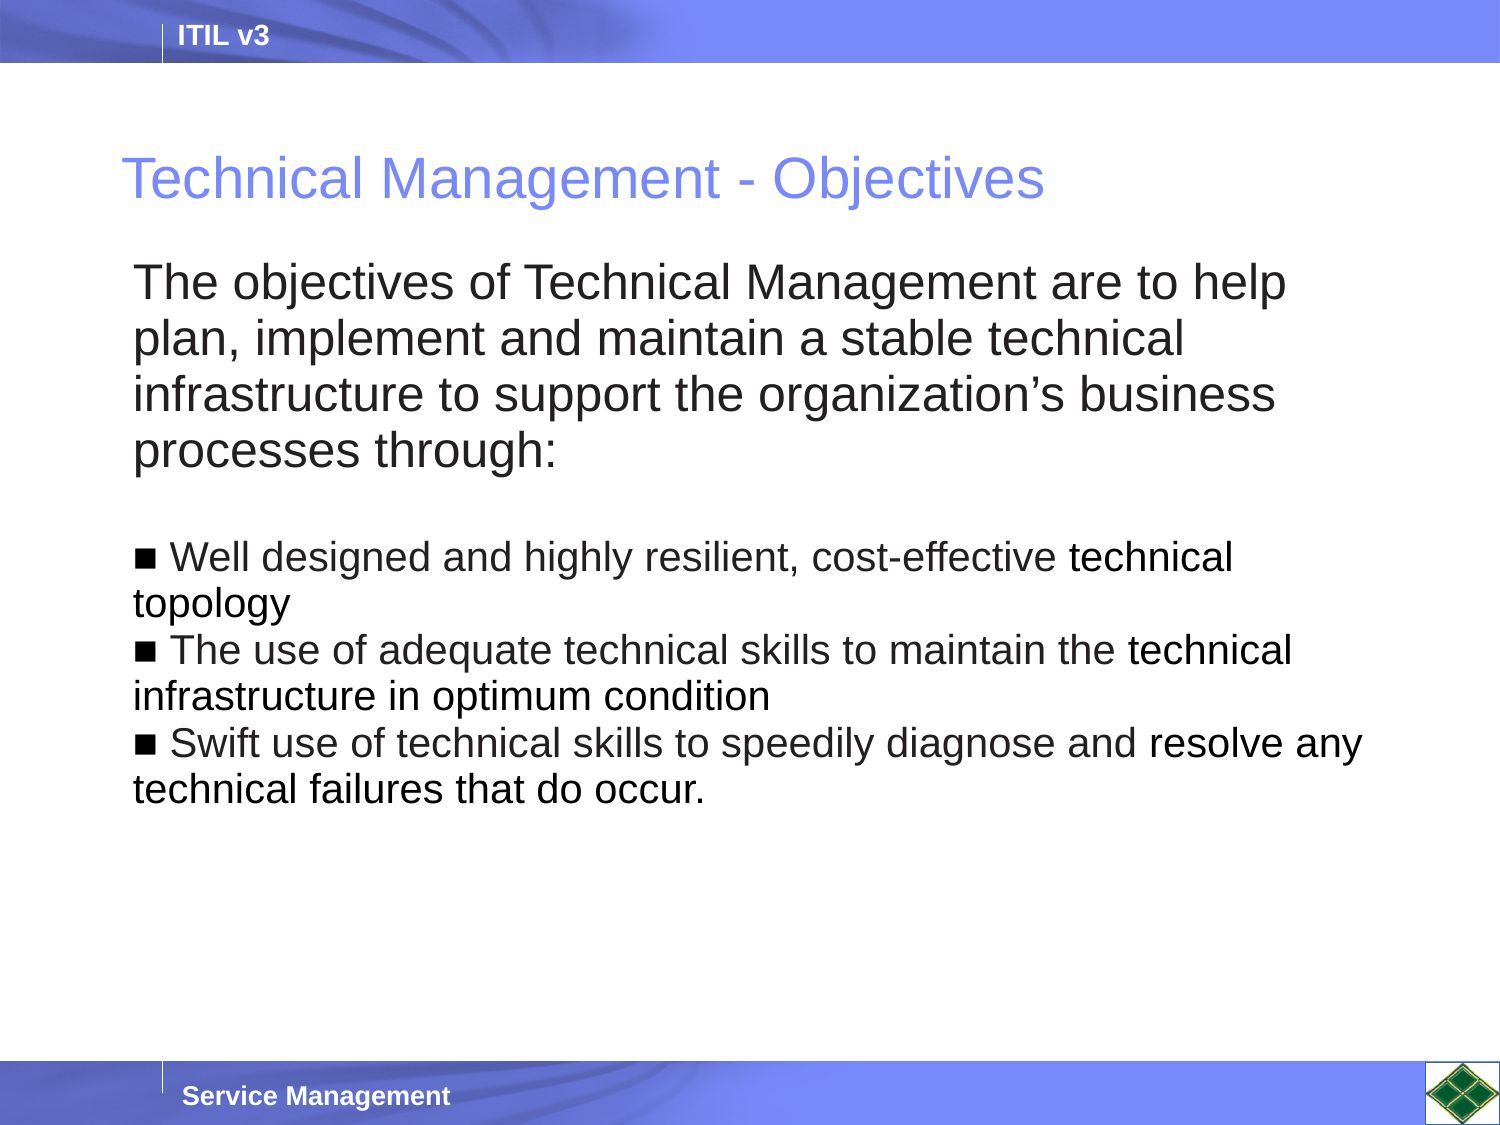

Technical Management - Objectives
The objectives of Technical Management are to help plan, implement and maintain a stable technical infrastructure to support the organization’s business processes through:
■ Well designed and highly resilient, cost-effective technical topology
■ The use of adequate technical skills to maintain the technical infrastructure in optimum condition
■ Swift use of technical skills to speedily diagnose and resolve any technical failures that do occur.